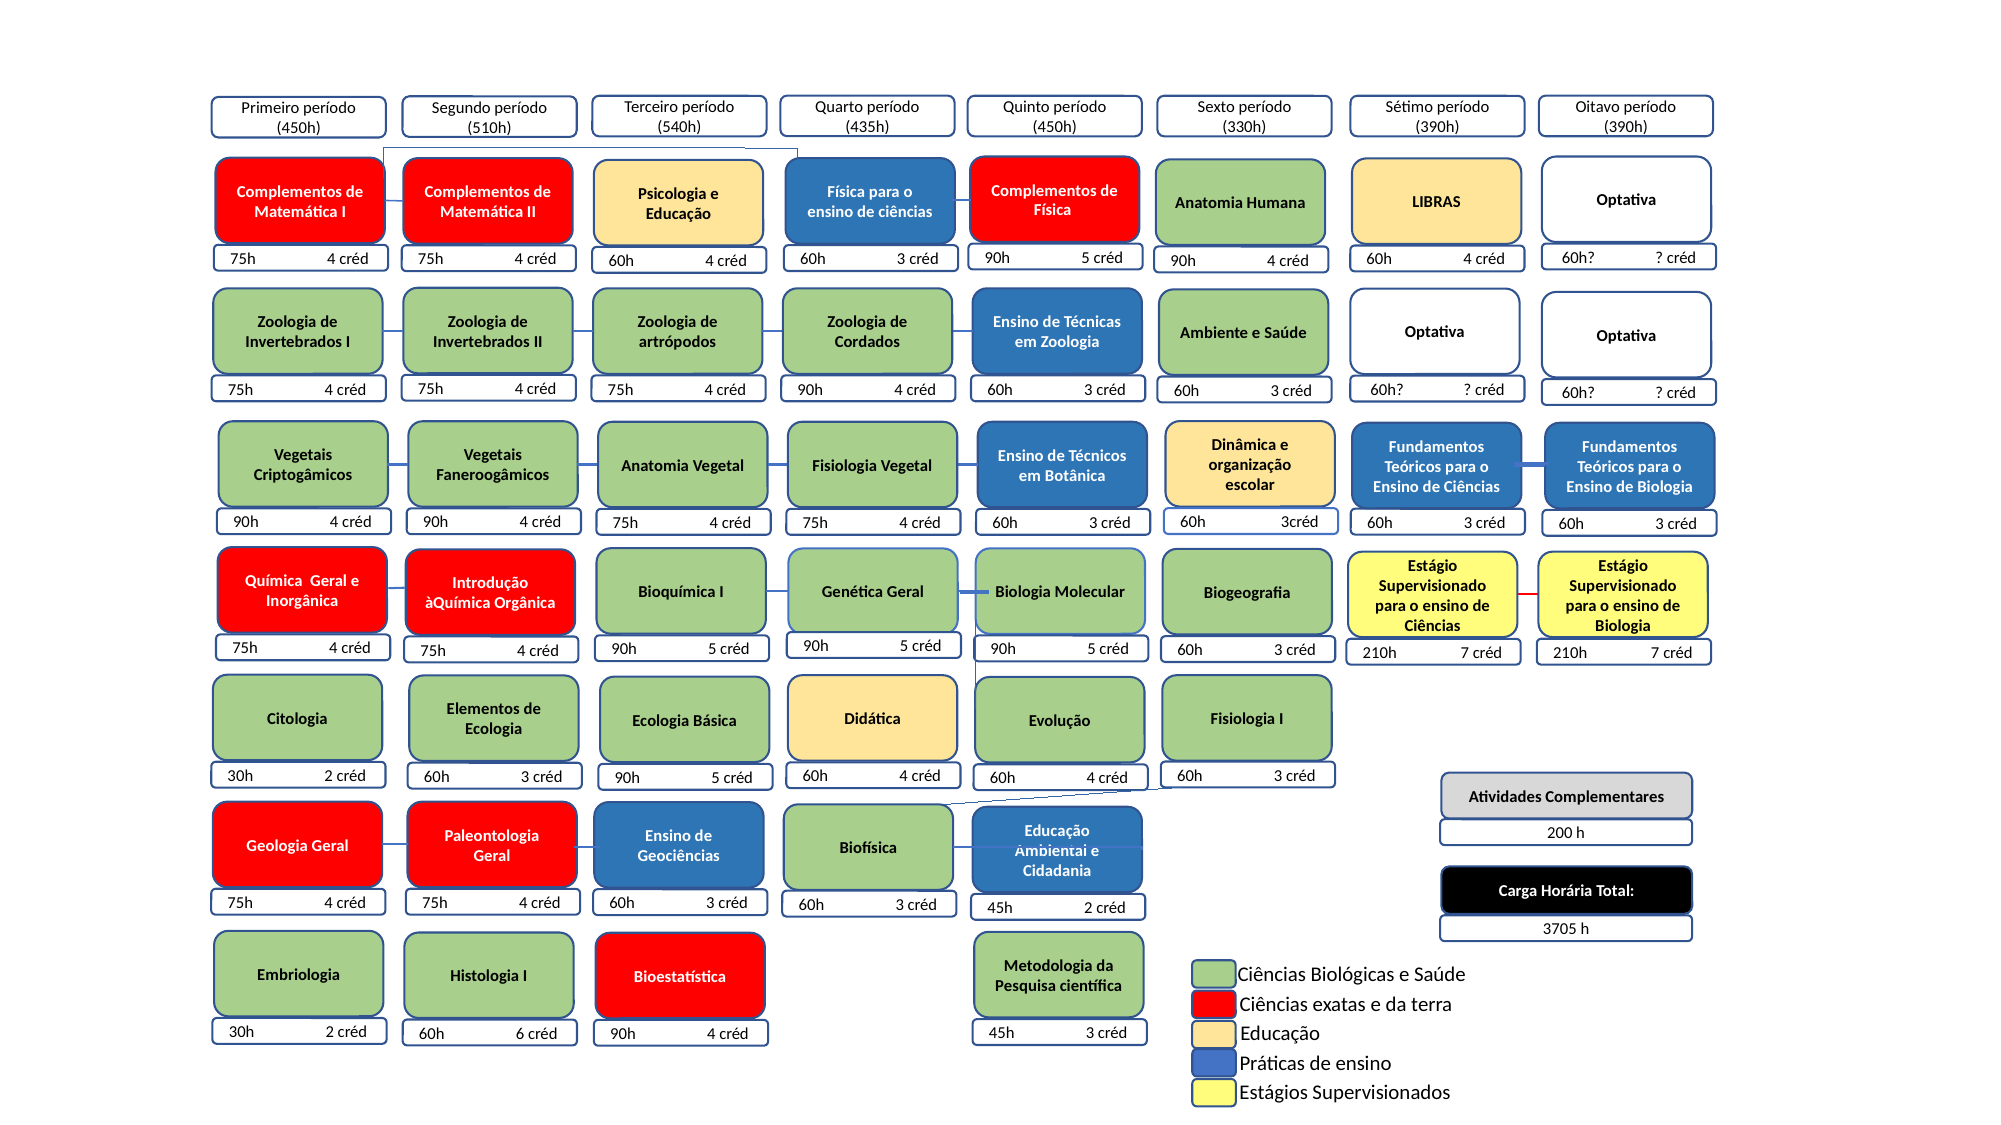

Quarto período (435h)
Oitavo período (390h)
Terceiro período (540h)
Quinto período (450h)
Sexto período (330h)
Sétimo período (390h)
Segundo período (510h)
Primeiro período (450h)
Complementos de Física
Optativa
Complementos de Matemática I
Física para o ensino de ciências
Complementos de Matemática II
LIBRAS
Anatomia Humana
Psicologia e Educação
90h 5 créd
 60h? ? créd
75h 4 créd
60h 3 créd
75h 4 créd
60h 4 créd
90h 4 créd
60h 4 créd
Zoologia de Invertebrados II
Zoologia de Invertebrados I
Zoologia de artrópodos
Zoologia de Cordados
Ensino de Técnicas em Zoologia
Optativa
Ambiente e Saúde
Optativa
75h 4 créd
75h 4 créd
75h 4 créd
90h 4 créd
60h 3 créd
 60h? ? créd
60h 3 créd
 60h? ? créd
Dinâmica e organização escolar
Vegetais Criptogâmicos
Vegetais Faneroogâmicos
Anatomia Vegetal
Fisiologia Vegetal
Ensino de Técnicos em Botânica
Fundamentos Teóricos para o Ensino de Ciências
Fundamentos Teóricos para o Ensino de Biologia
60h 3créd
90h 4 créd
90h 4 créd
60h 3 créd
75h 4 créd
75h 4 créd
60h 3 créd
60h 3 créd
Química Geral e Inorgânica
Bioquímica I
Biologia Molecular
Genética Geral
Biogeografia
Introdução àQuímica Orgânica
Estágio Supervisionado para o ensino de Ciências
Estágio Supervisionado para o ensino de Biologia
90h 5 créd
75h 4 créd
90h 5 créd
90h 5 créd
60h 3 créd
75h 4 créd
210h 7 créd
210h 7 créd
Citologia
Didática
Fisiologia I
Elementos de Ecologia
Ecologia Básica
Evolução
60h 3 créd
30h 2 créd
60h 4 créd
60h 3 créd
90h 5 créd
60h 4 créd
Atividades Complementares
Geologia Geral
Paleontologia Geral
Ensino de Geociências
Biofísica
Educação Ambiental e Cidadania
200 h
Carga Horária Total:
75h 4 créd
75h 4 créd
60h 3 créd
60h 3 créd
45h 2 créd
3705 h
Embriologia
Metodologia da Pesquisa científica
Histologia I
Bioestatística
Ciências Biológicas e Saúde
Ciências exatas e da terra
Educação
Práticas de ensino
Estágios Supervisionados
30h 2 créd
45h 3 créd
60h 6 créd
90h 4 créd